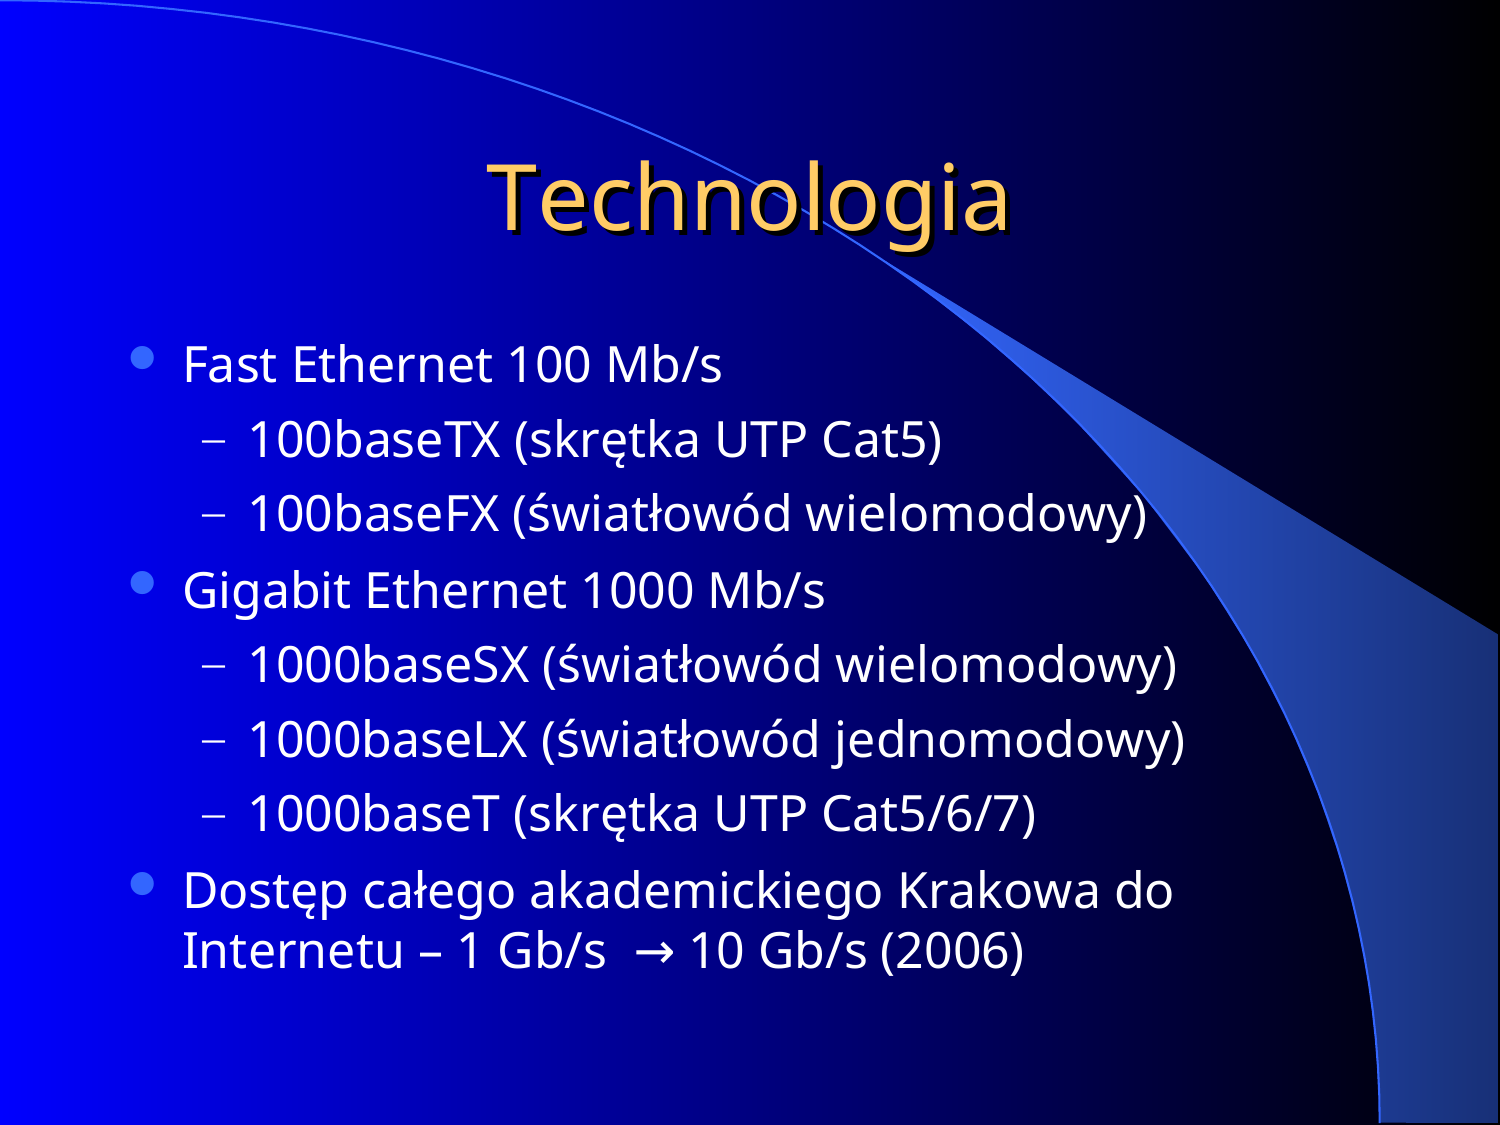

# Technologia
Fast Ethernet 100 Mb/s
100baseTX (skrętka UTP Cat5)
100baseFX (światłowód wielomodowy)
Gigabit Ethernet 1000 Mb/s
1000baseSX (światłowód wielomodowy)
1000baseLX (światłowód jednomodowy)
1000baseT (skrętka UTP Cat5/6/7)
Dostęp całego akademickiego Krakowa do Internetu – 1 Gb/s → 10 Gb/s (2006)